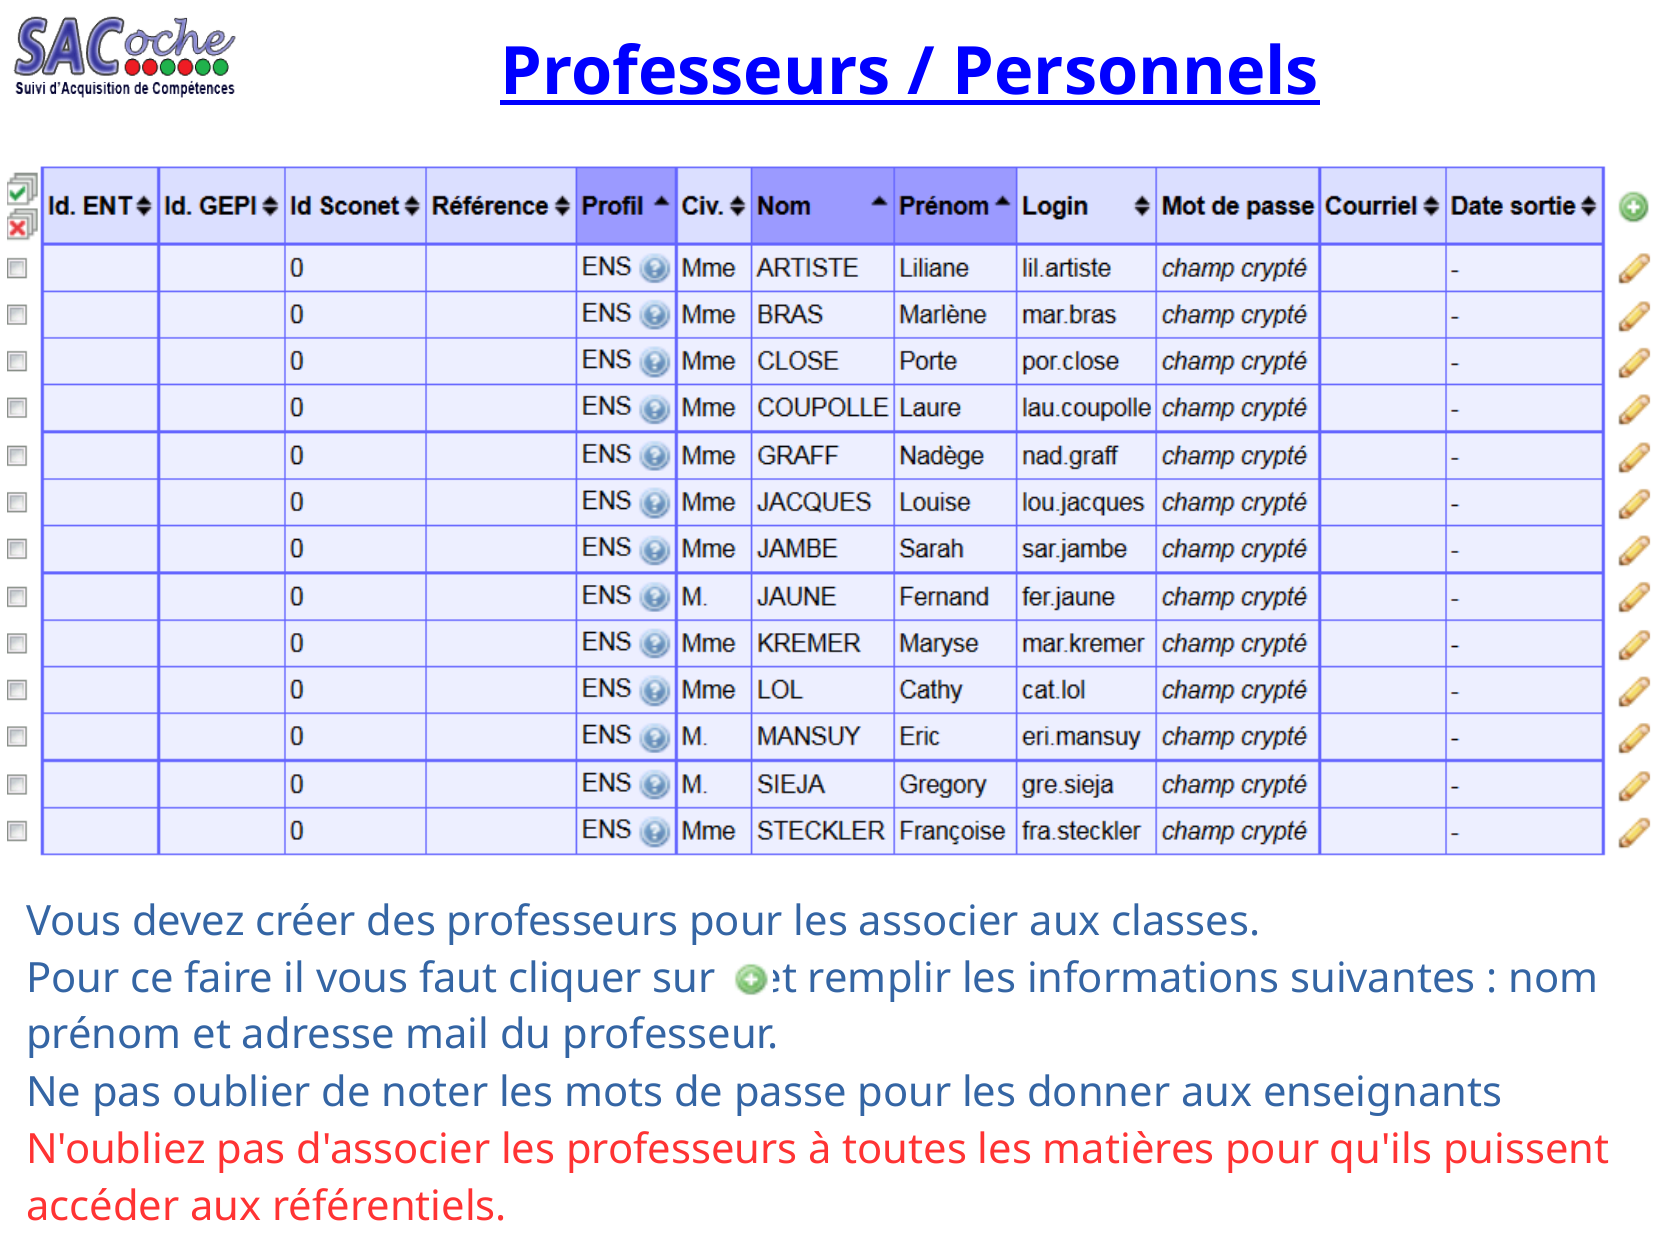

# Professeurs / Personnels
Vous devez créer des professeurs pour les associer aux classes.
Pour ce faire il vous faut cliquer sur et remplir les informations suivantes : nom prénom et adresse mail du professeur.
Ne pas oublier de noter les mots de passe pour les donner aux enseignants
N'oubliez pas d'associer les professeurs à toutes les matières pour qu'ils puissent accéder aux référentiels.